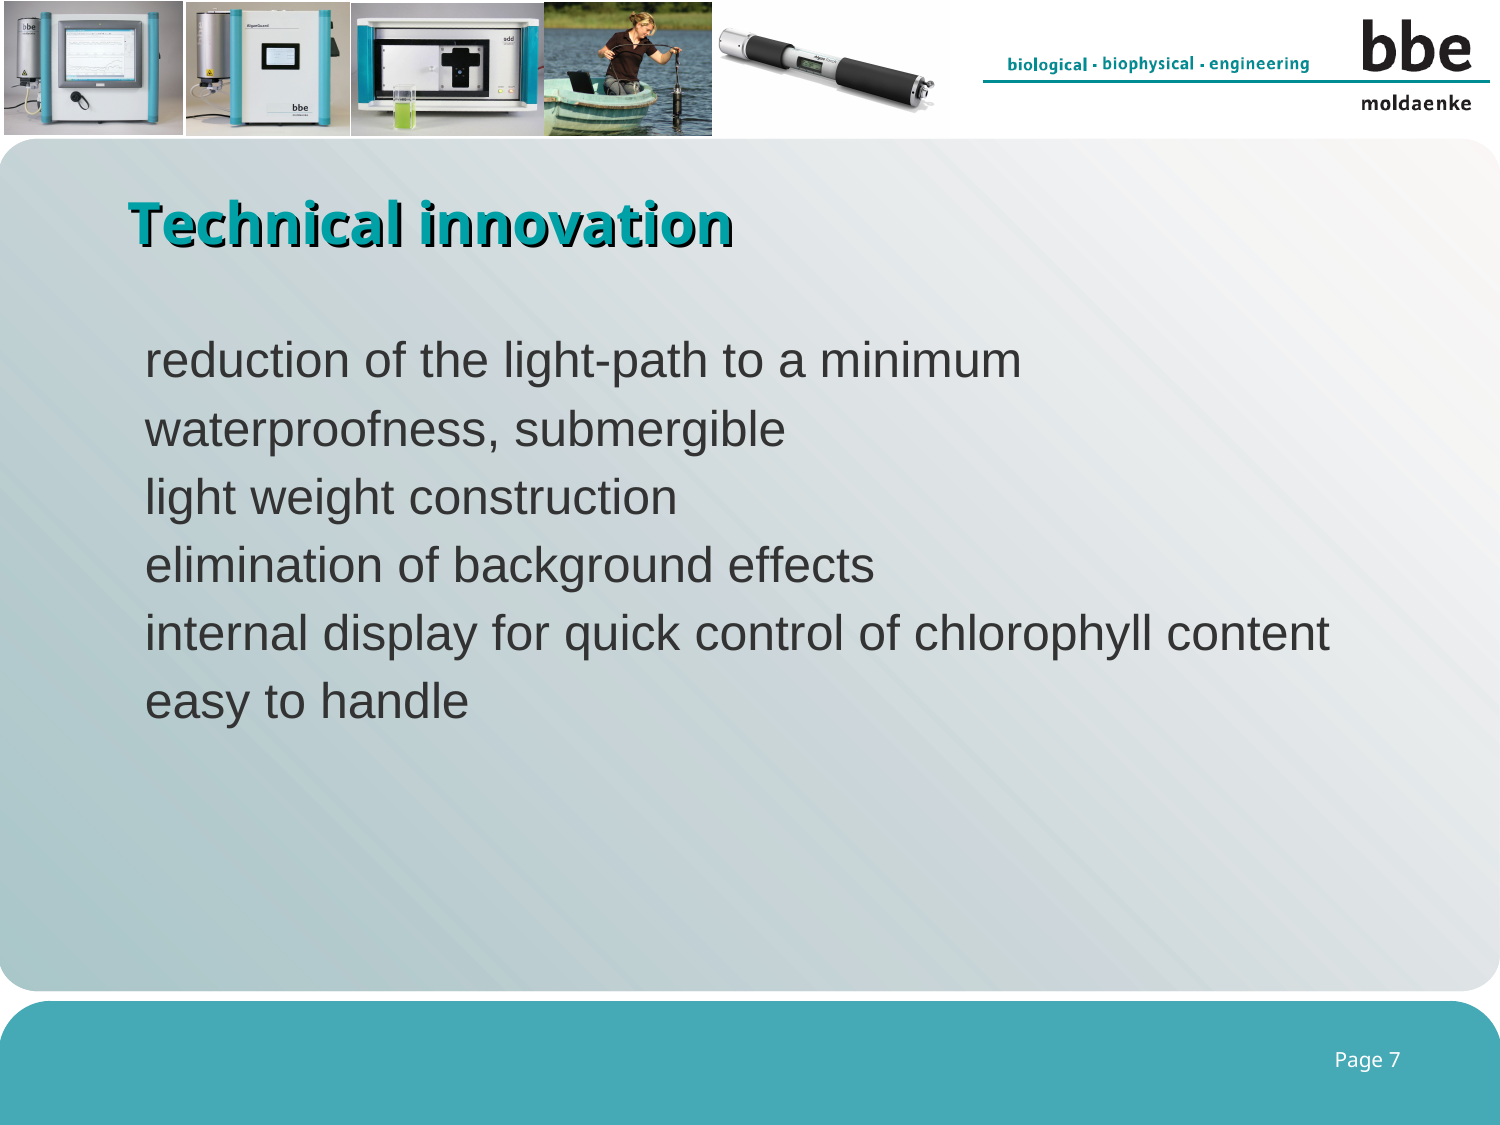

# Technical innovation
reduction of the light-path to a minimum
waterproofness, submergible
light weight construction
elimination of background effects
internal display for quick control of chlorophyll content
easy to handle
7